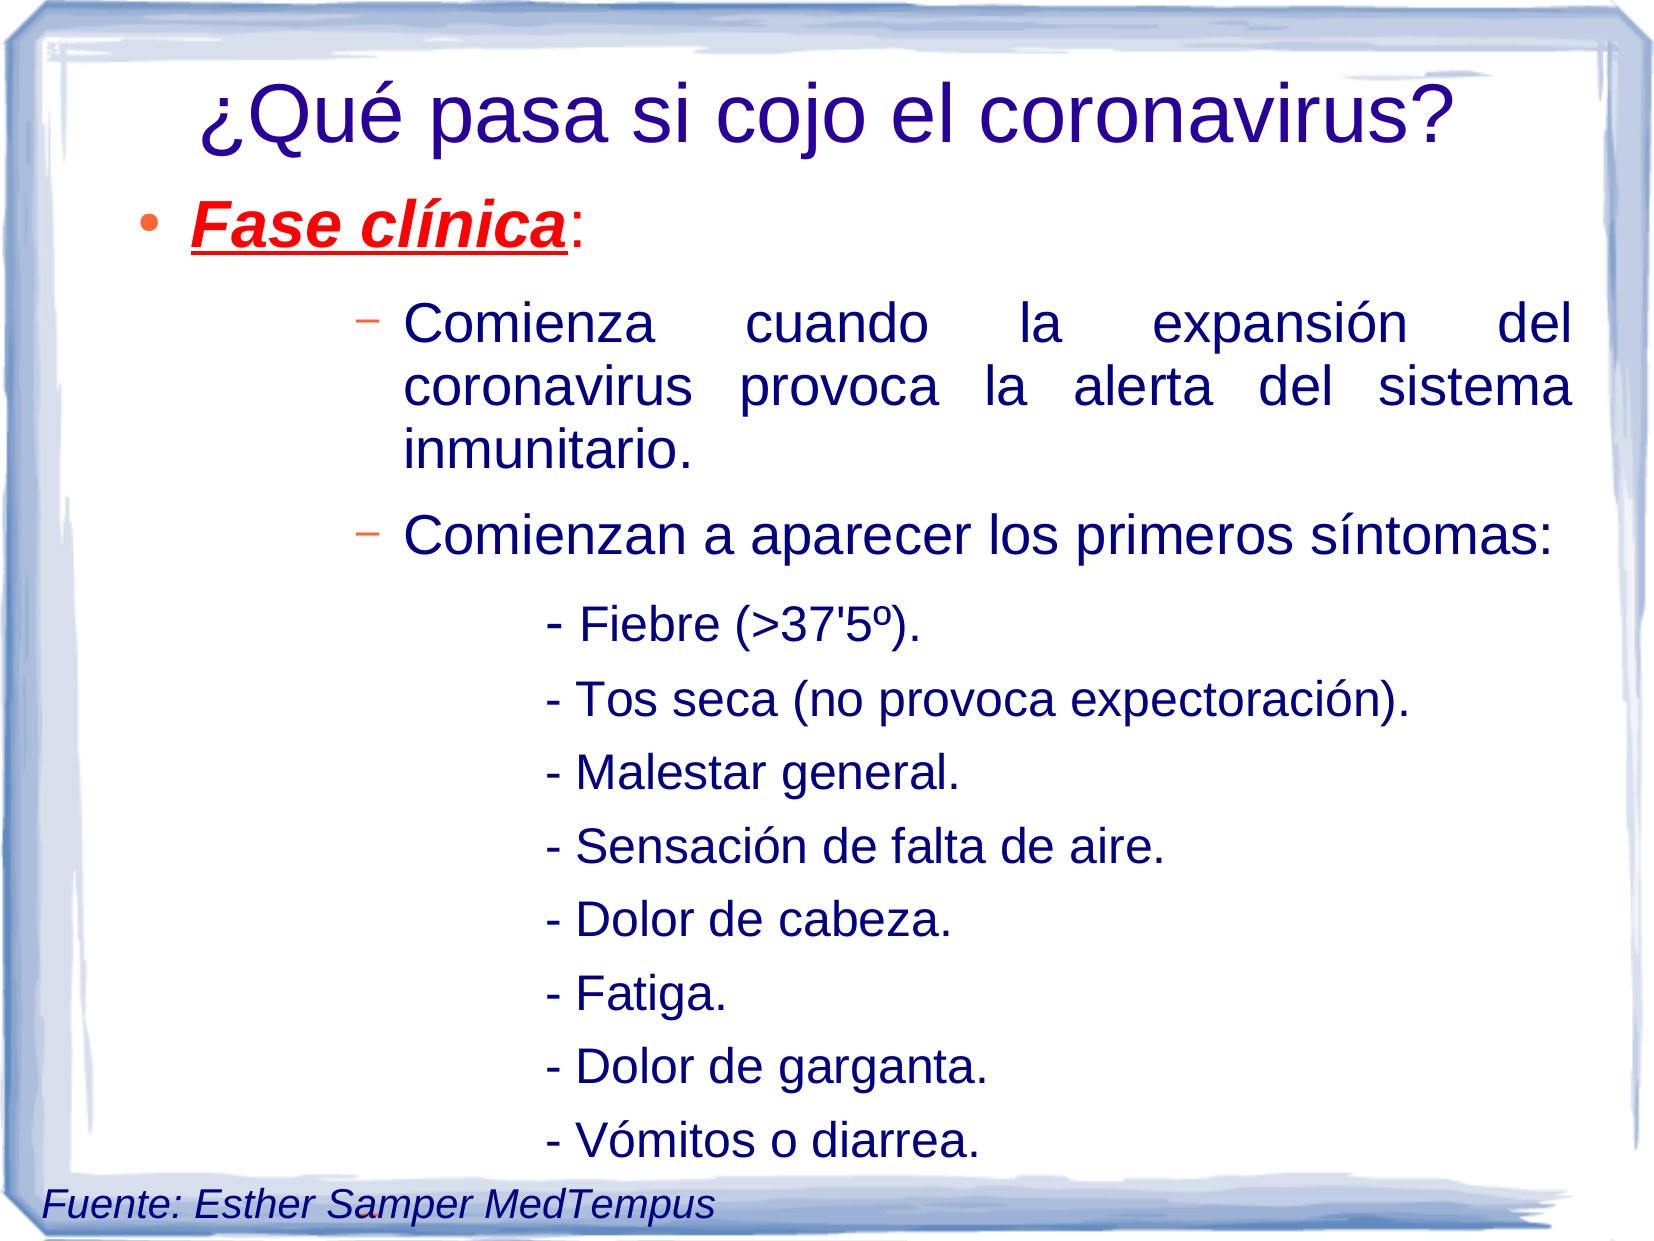

# ¿Qué pasa si cojo el coronavirus?
Fase clínica:
Comienza cuando la expansión del coronavirus provoca la alerta del sistema inmunitario.
Comienzan a aparecer los primeros síntomas:
- Fiebre (>37'5º).
- Tos seca (no provoca expectoración).
- Malestar general.
- Sensación de falta de aire.
- Dolor de cabeza.
- Fatiga.
- Dolor de garganta.
- Vómitos o diarrea.
Fuente: Esther Samper MedTempus